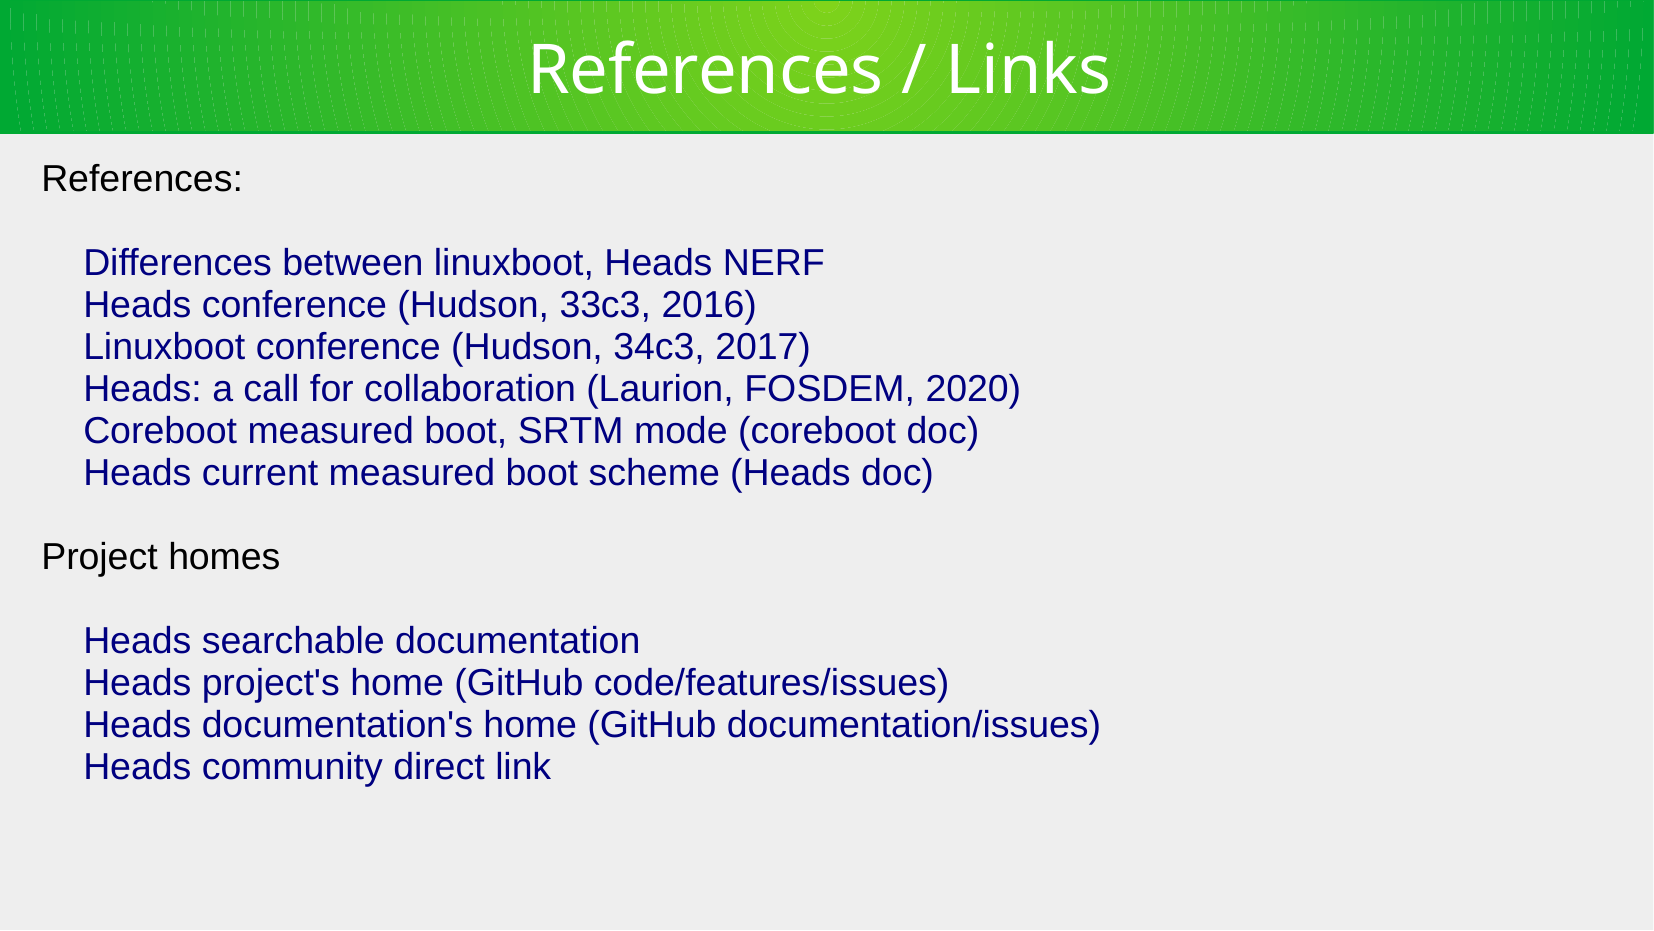

# References / Links
References:
 Differences between linuxboot, Heads NERF
 Heads conference (Hudson, 33c3, 2016)
 Linuxboot conference (Hudson, 34c3, 2017)
 Heads: a call for collaboration (Laurion, FOSDEM, 2020)
 Coreboot measured boot, SRTM mode (coreboot doc)
 Heads current measured boot scheme (Heads doc)
Project homes
 Heads searchable documentation
 Heads project's home (GitHub code/features/issues)
 Heads documentation's home (GitHub documentation/issues)
 Heads community direct link